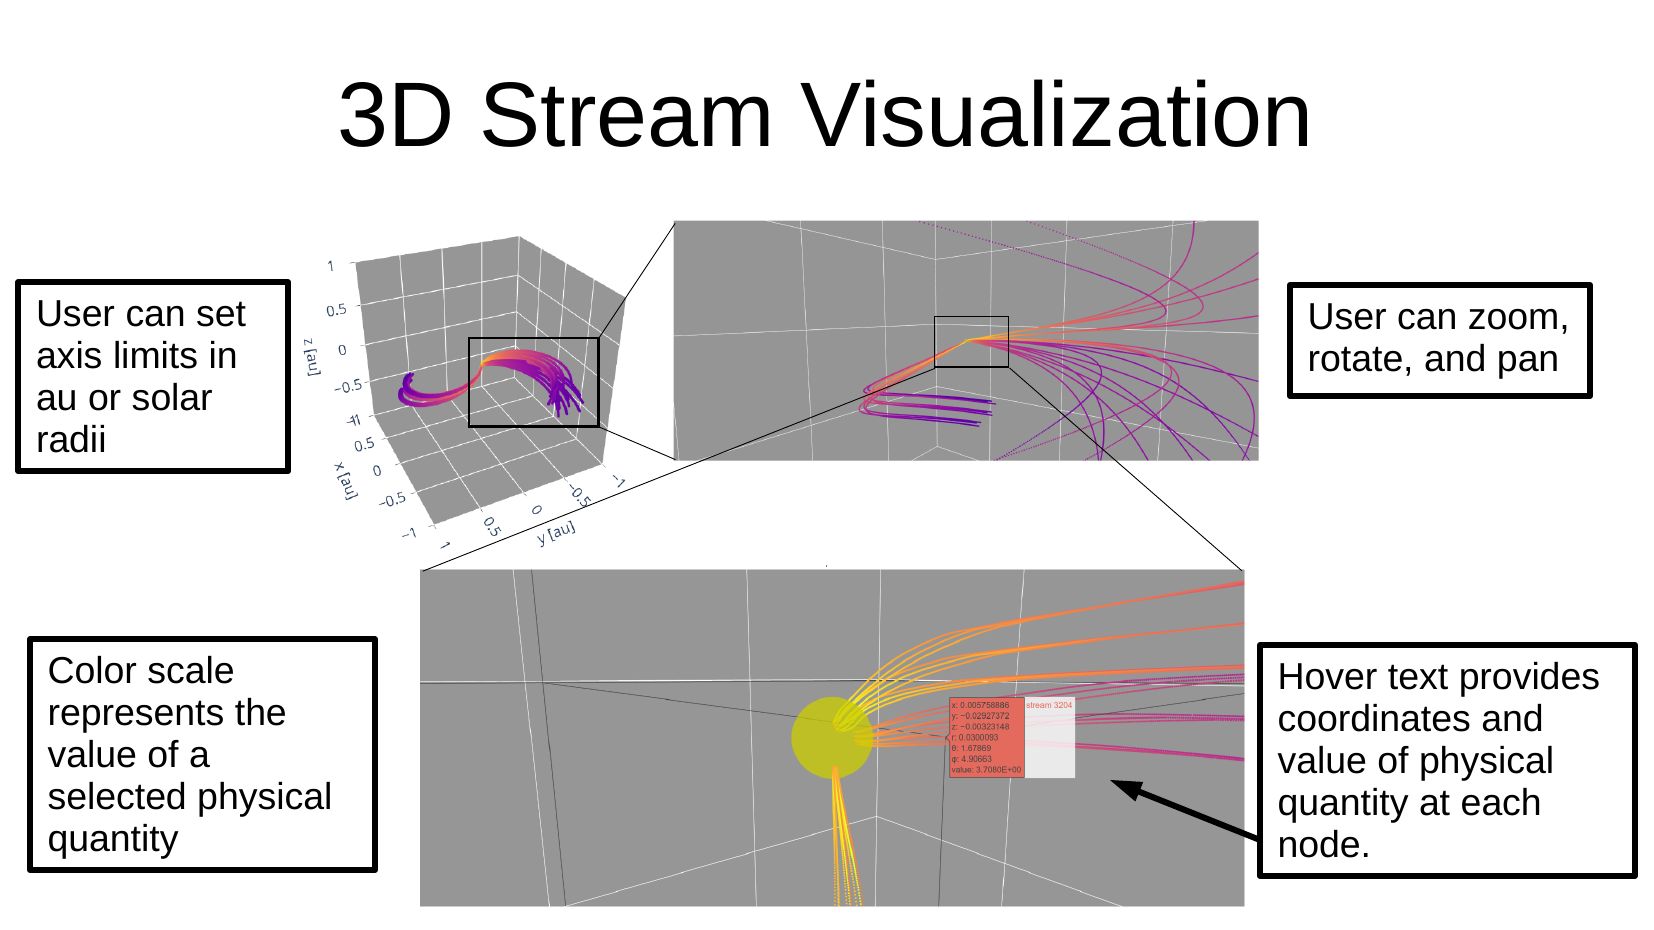

# 3D Stream Visualization
User can set axis limits in au or solar radii
User can zoom, rotate, and pan
Color scale represents the value of a selected physical quantity
Hover text provides coordinates and value of physical quantity at each node.